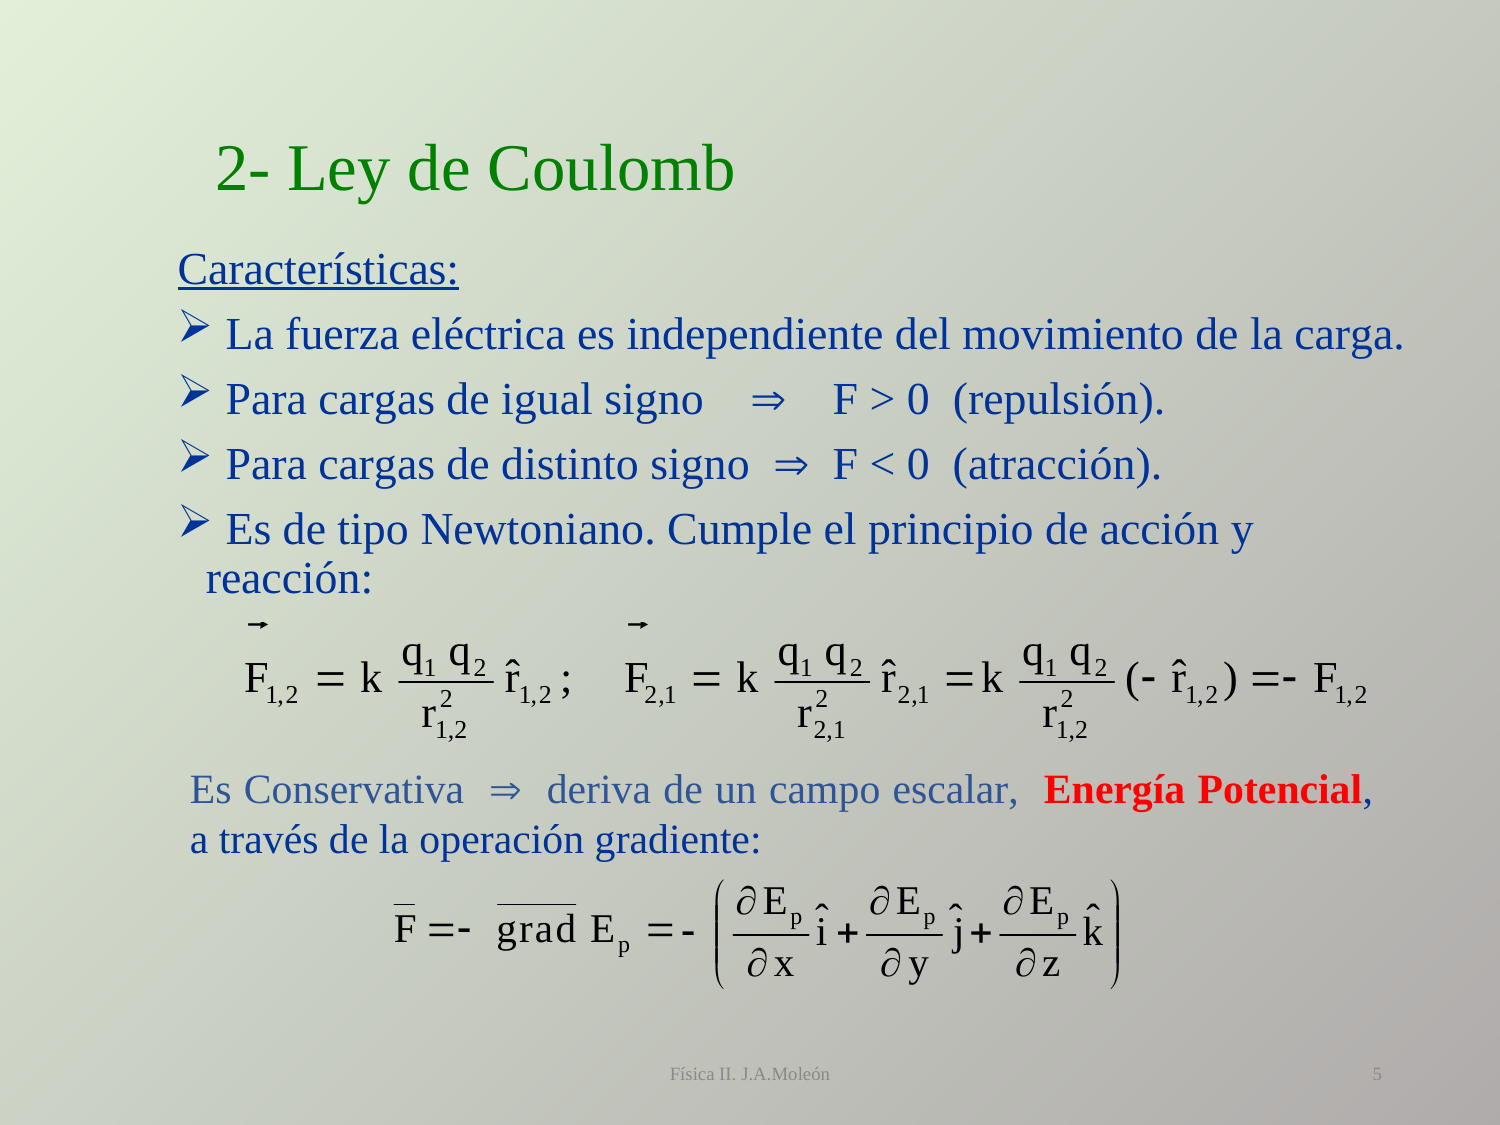

# 2- Ley de Coulomb
Características:
 La fuerza eléctrica es independiente del movimiento de la carga.
 Para cargas de igual signo  F > 0 (repulsión).
 Para cargas de distinto signo  F < 0 (atracción).
 Es de tipo Newtoniano. Cumple el principio de acción y reacción:
Es Conservativa  deriva de un campo escalar, Energía Potencial, a través de la operación gradiente:
Física II. J.A.Moleón